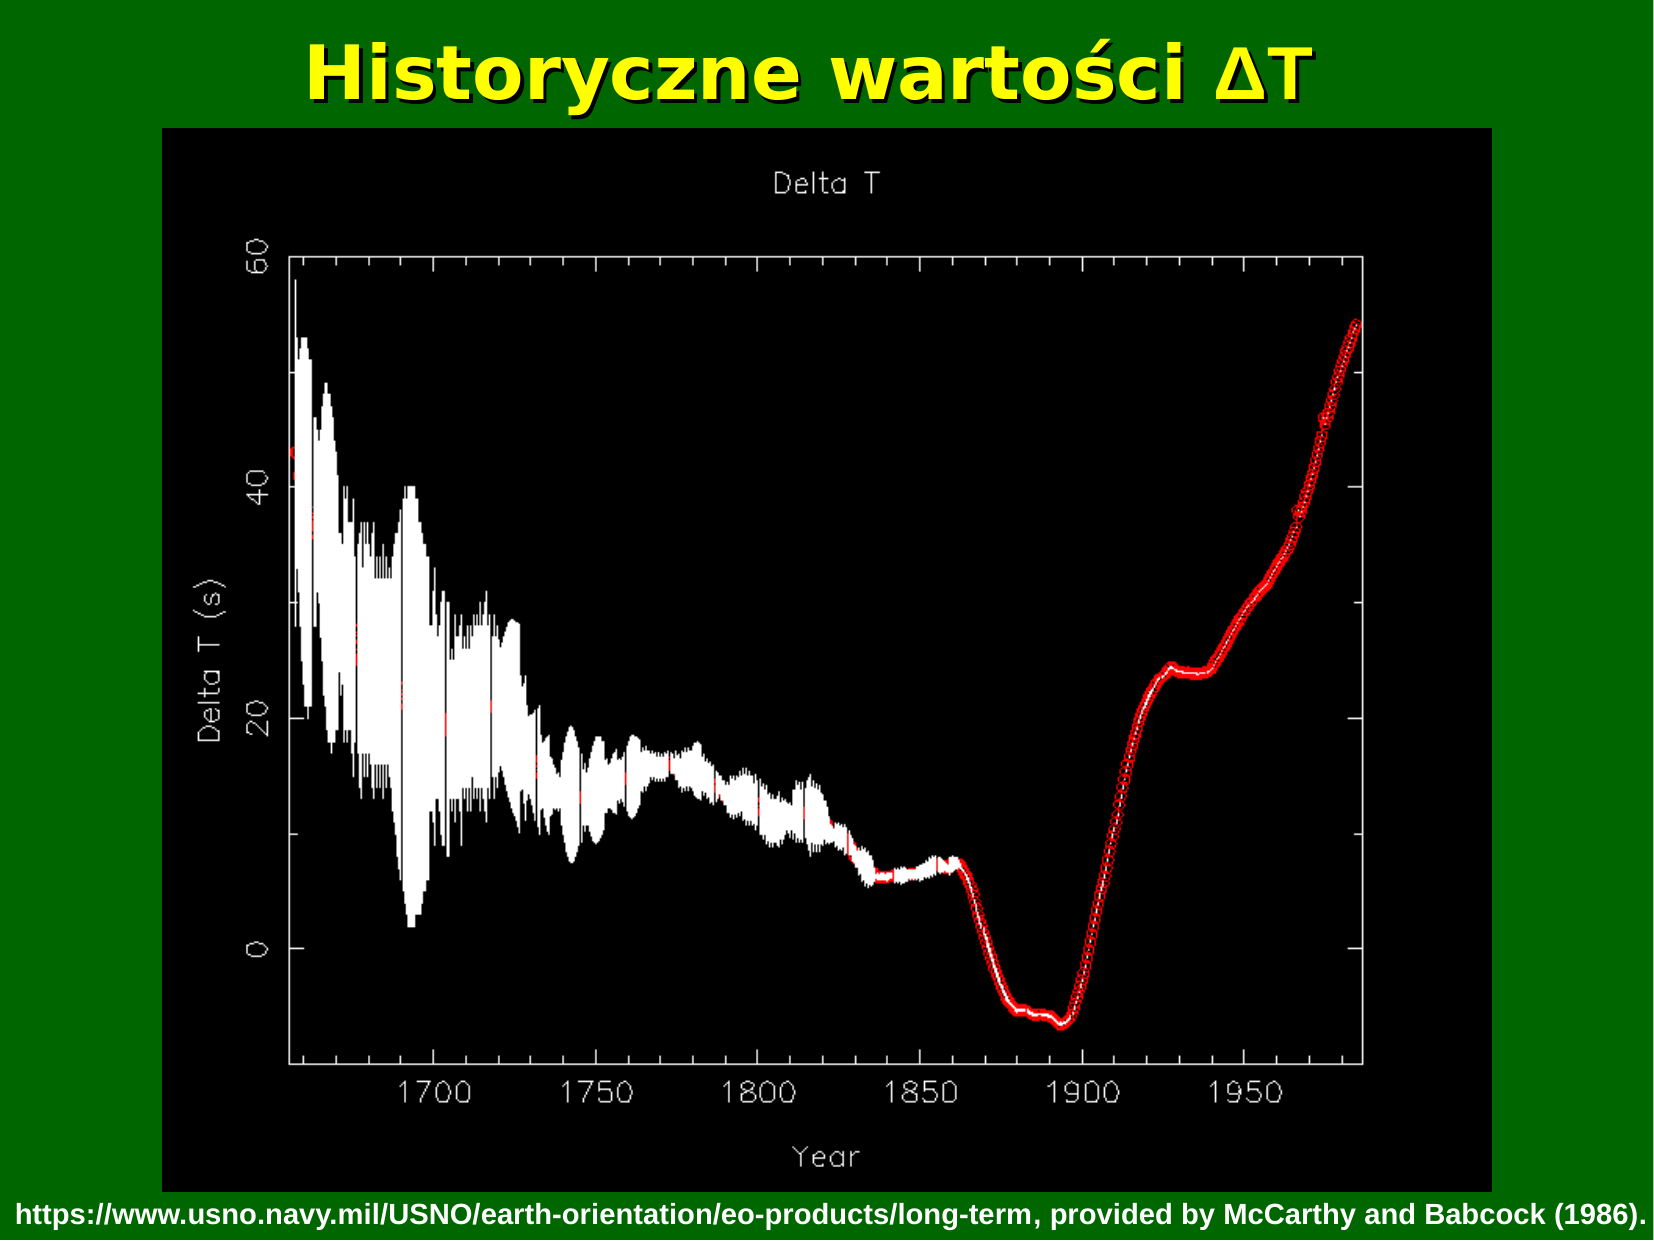

# Historyczne wartości ΔT
https://www.usno.navy.mil/USNO/earth-orientation/eo-products/long-term, provided by McCarthy and Babcock (1986).